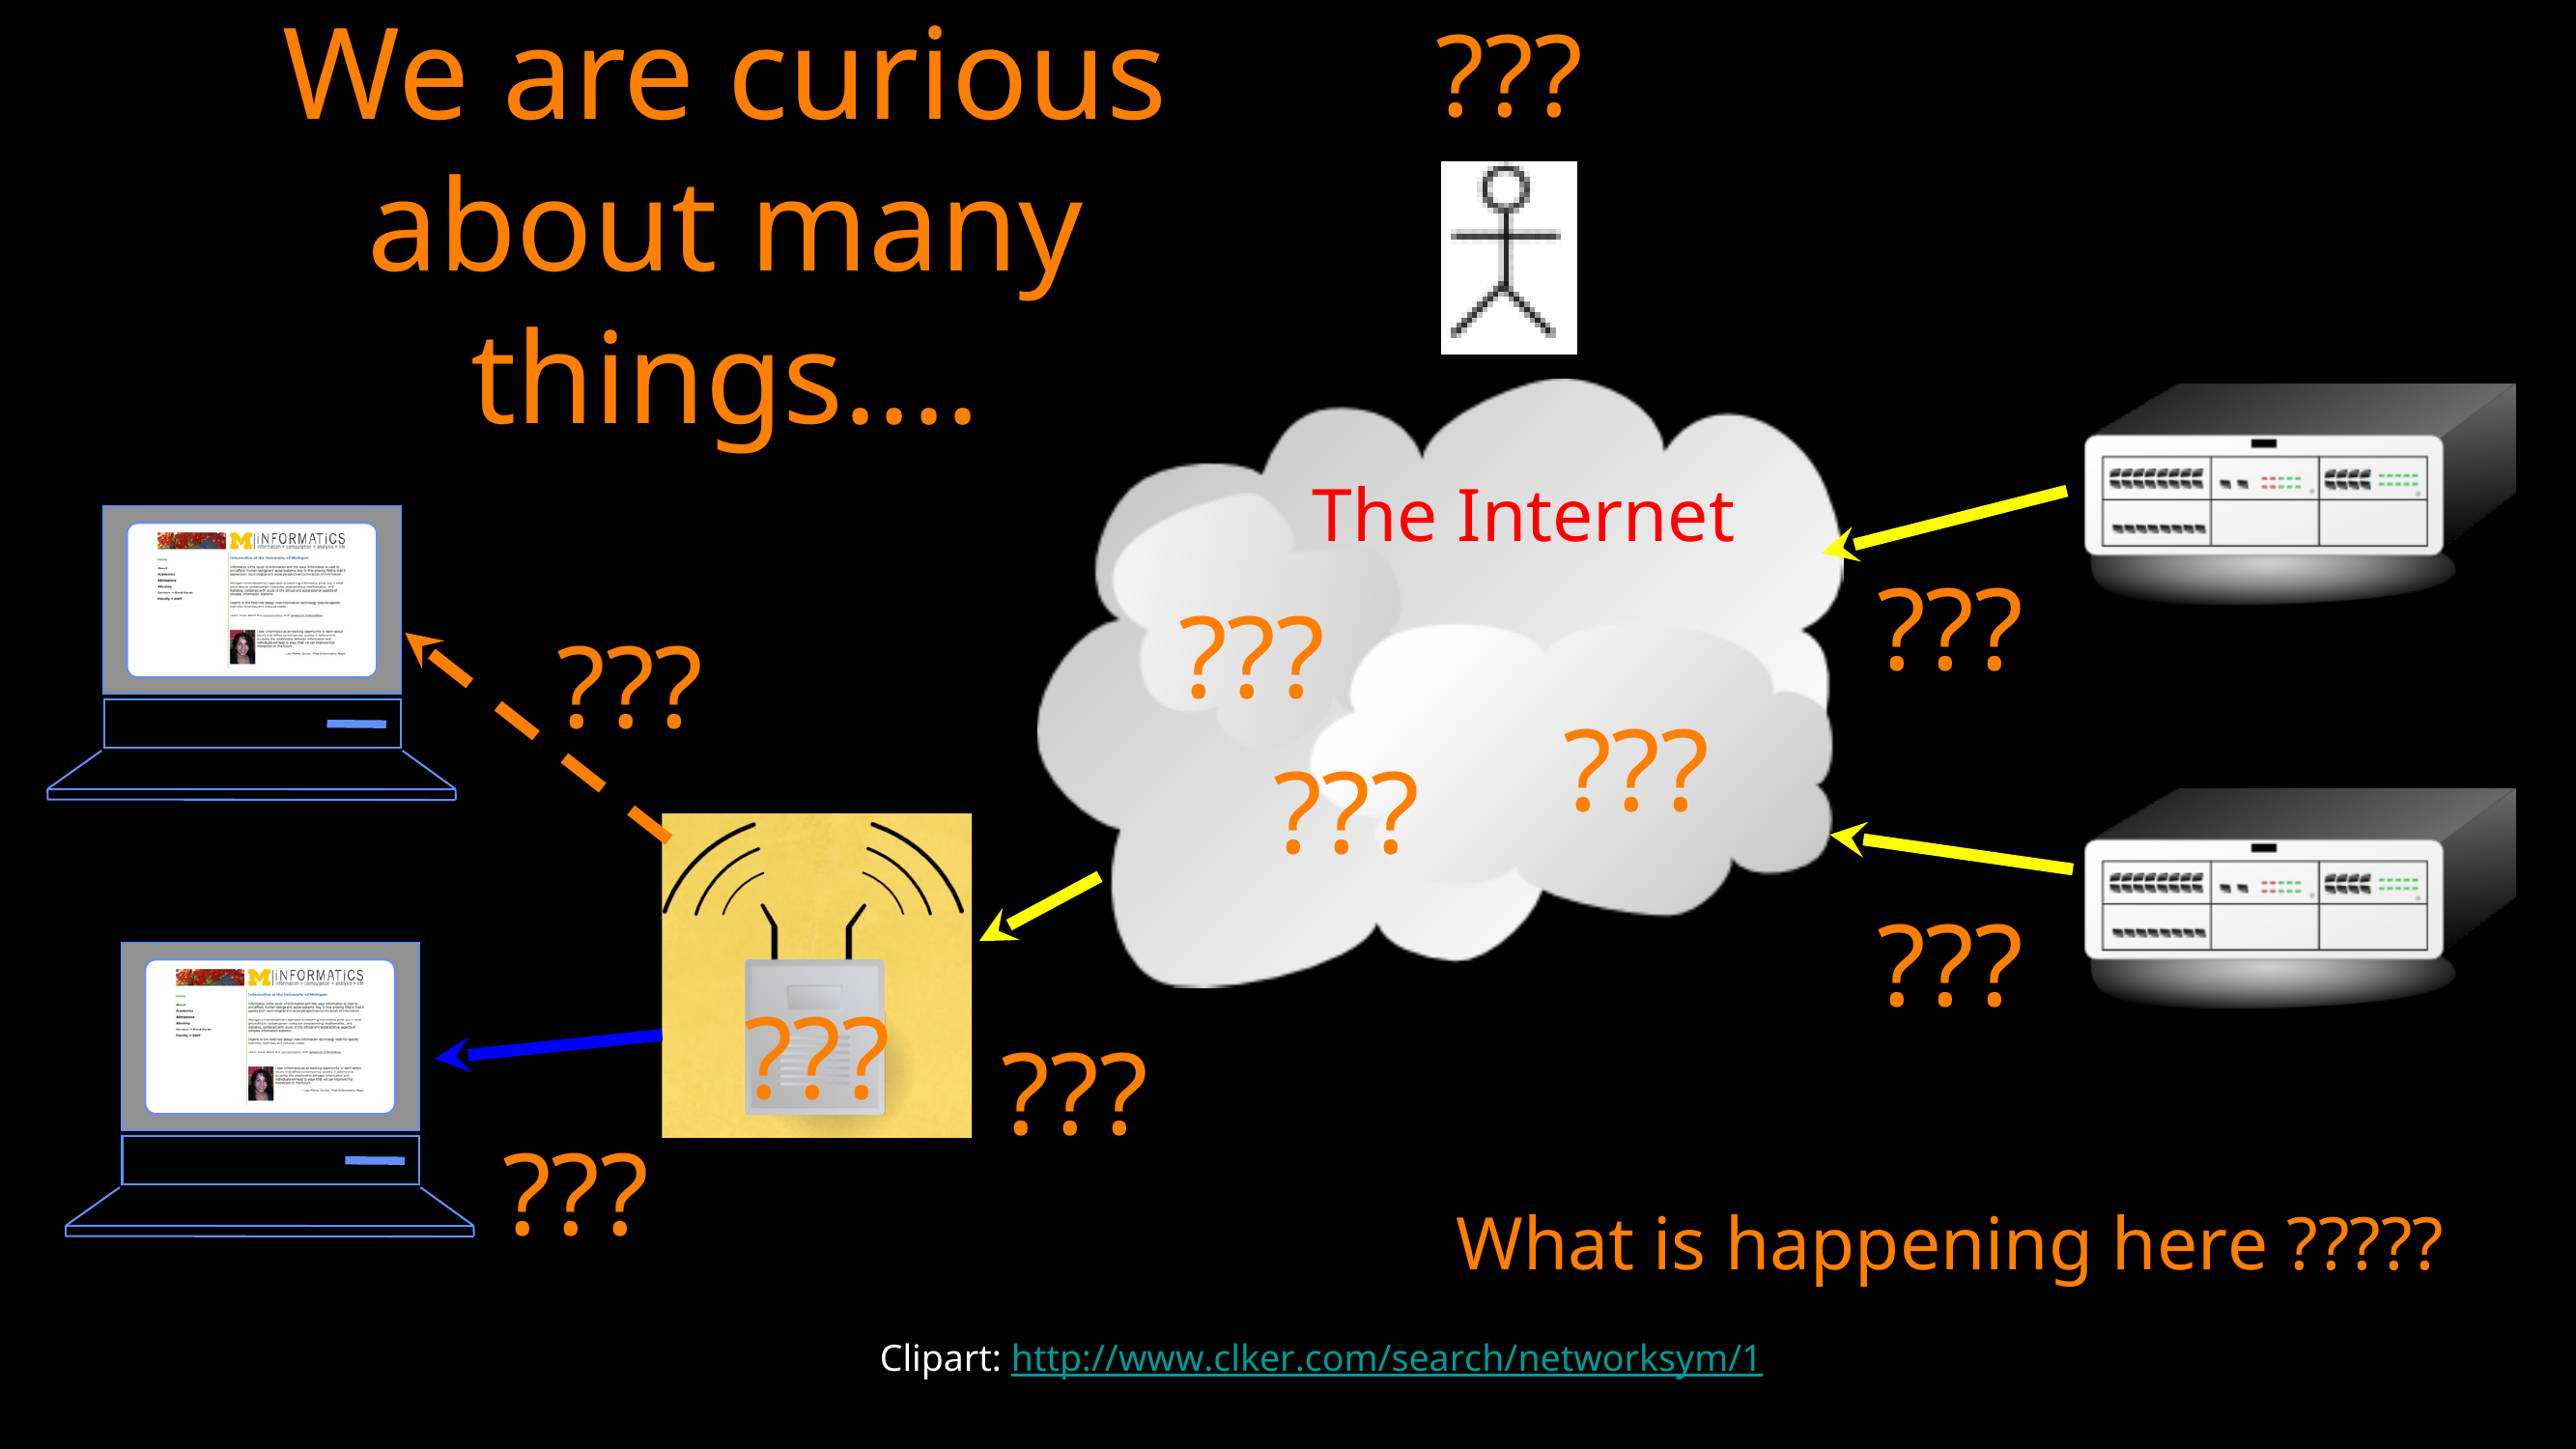

# We are curious about many things....
???
The Internet
???
???
???
???
???
???
???
???
???
What is happening here ?????
Clipart: http://www.clker.com/search/networksym/1